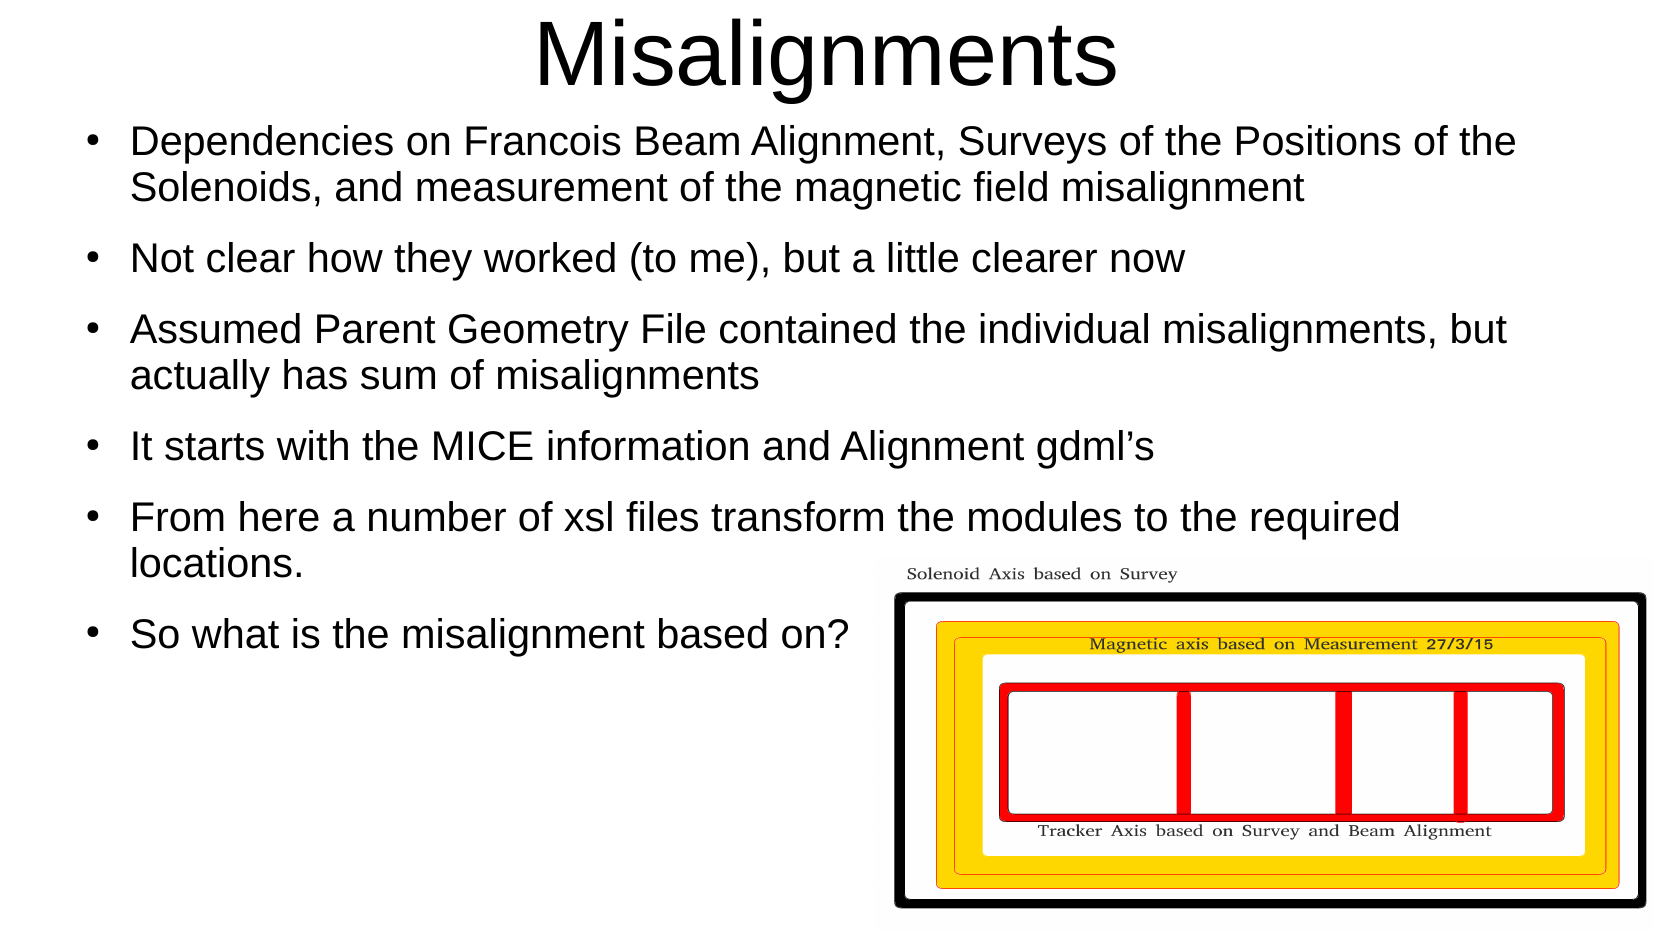

# Misalignments
Dependencies on Francois Beam Alignment, Surveys of the Positions of the Solenoids, and measurement of the magnetic field misalignment
Not clear how they worked (to me), but a little clearer now
Assumed Parent Geometry File contained the individual misalignments, but actually has sum of misalignments
It starts with the MICE information and Alignment gdml’s
From here a number of xsl files transform the modules to the required locations.
So what is the misalignment based on?